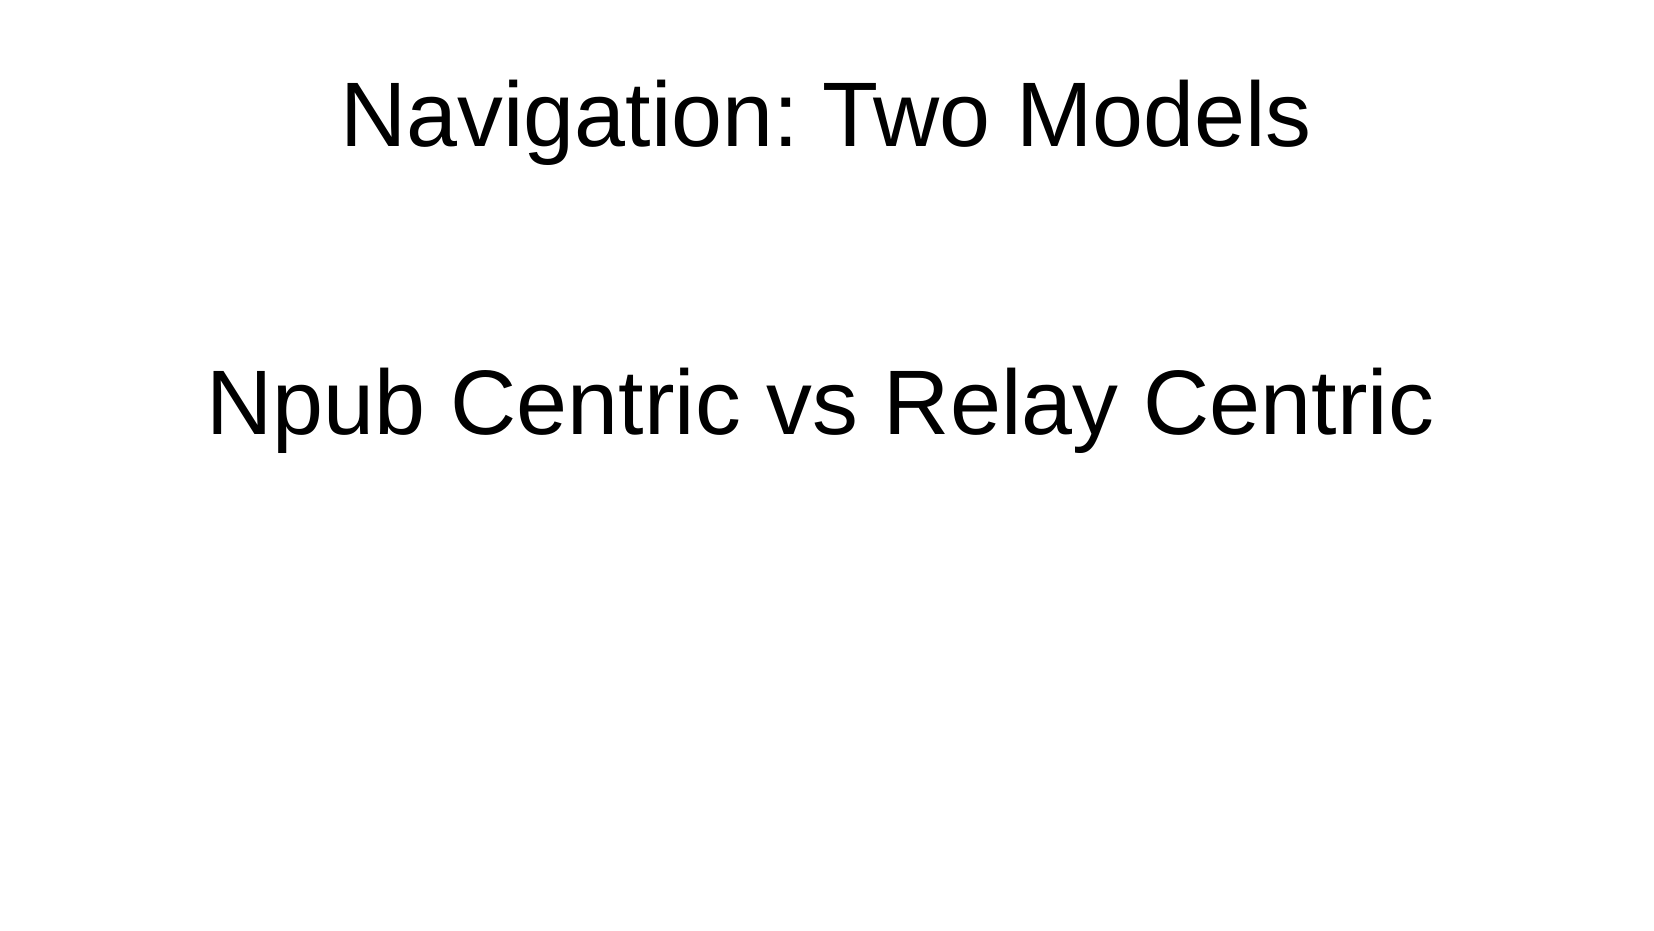

# Navigation: Two Models
Npub Centric vs Relay Centric